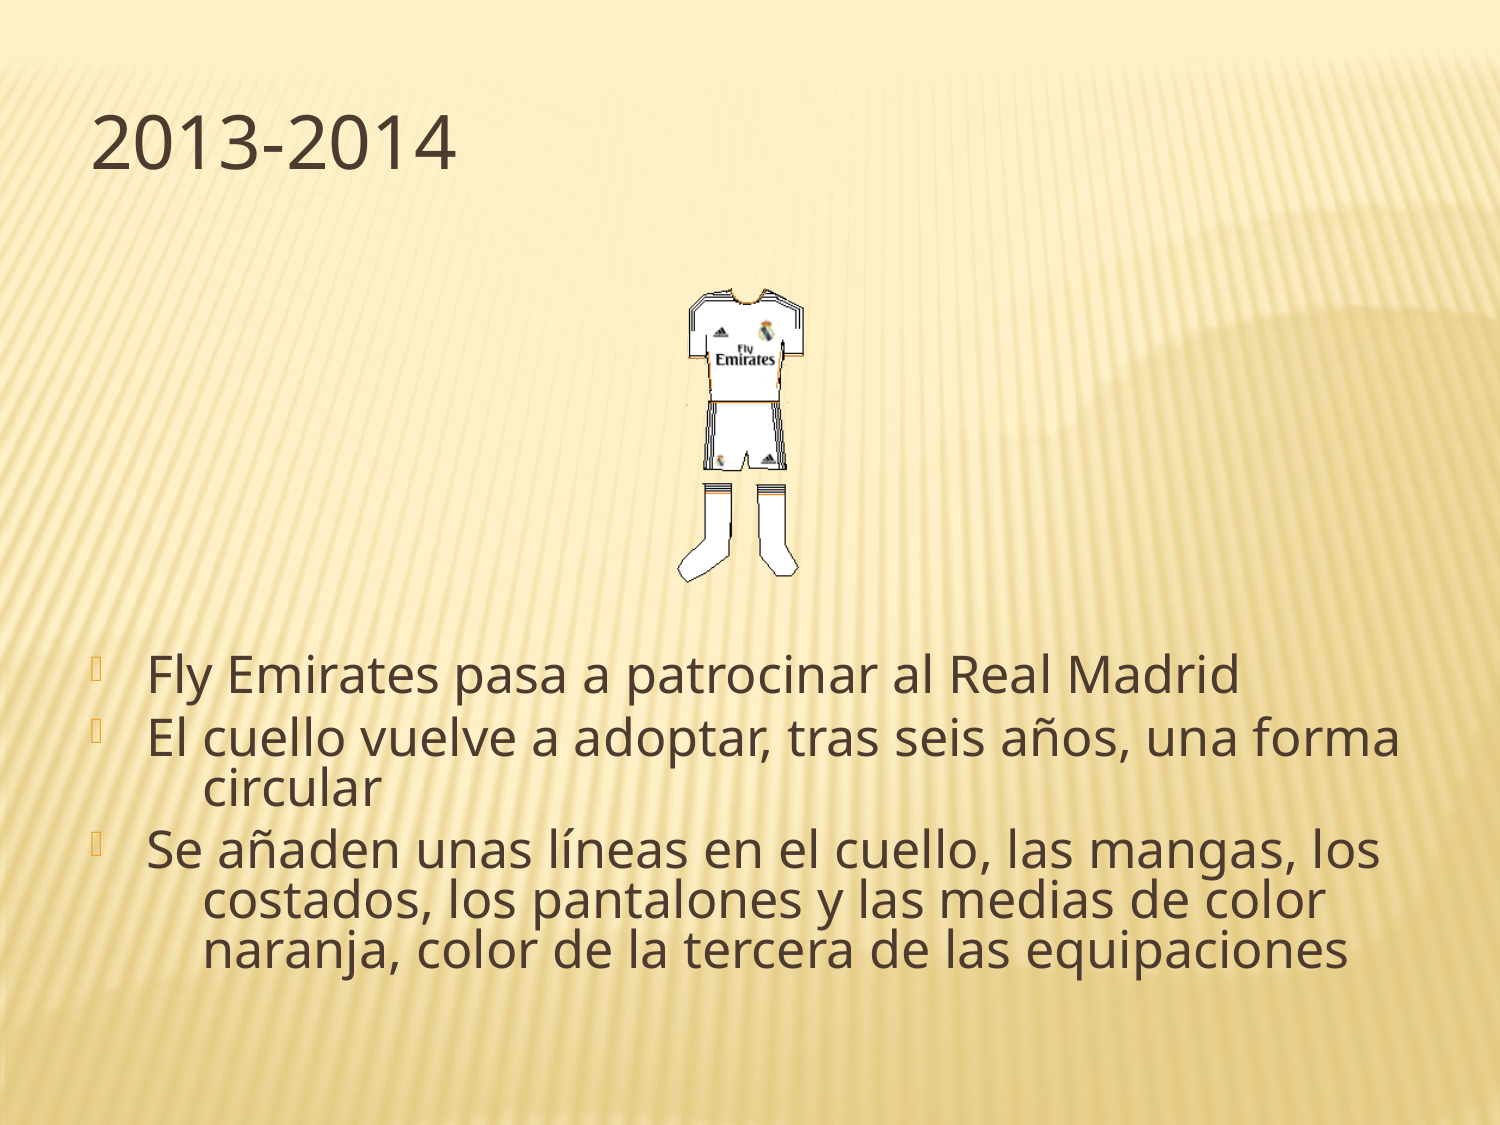

# 2013-2014
Fly Emirates pasa a patrocinar al Real Madrid
El cuello vuelve a adoptar, tras seis años, una forma circular
Se añaden unas líneas en el cuello, las mangas, los costados, los pantalones y las medias de color naranja, color de la tercera de las equipaciones